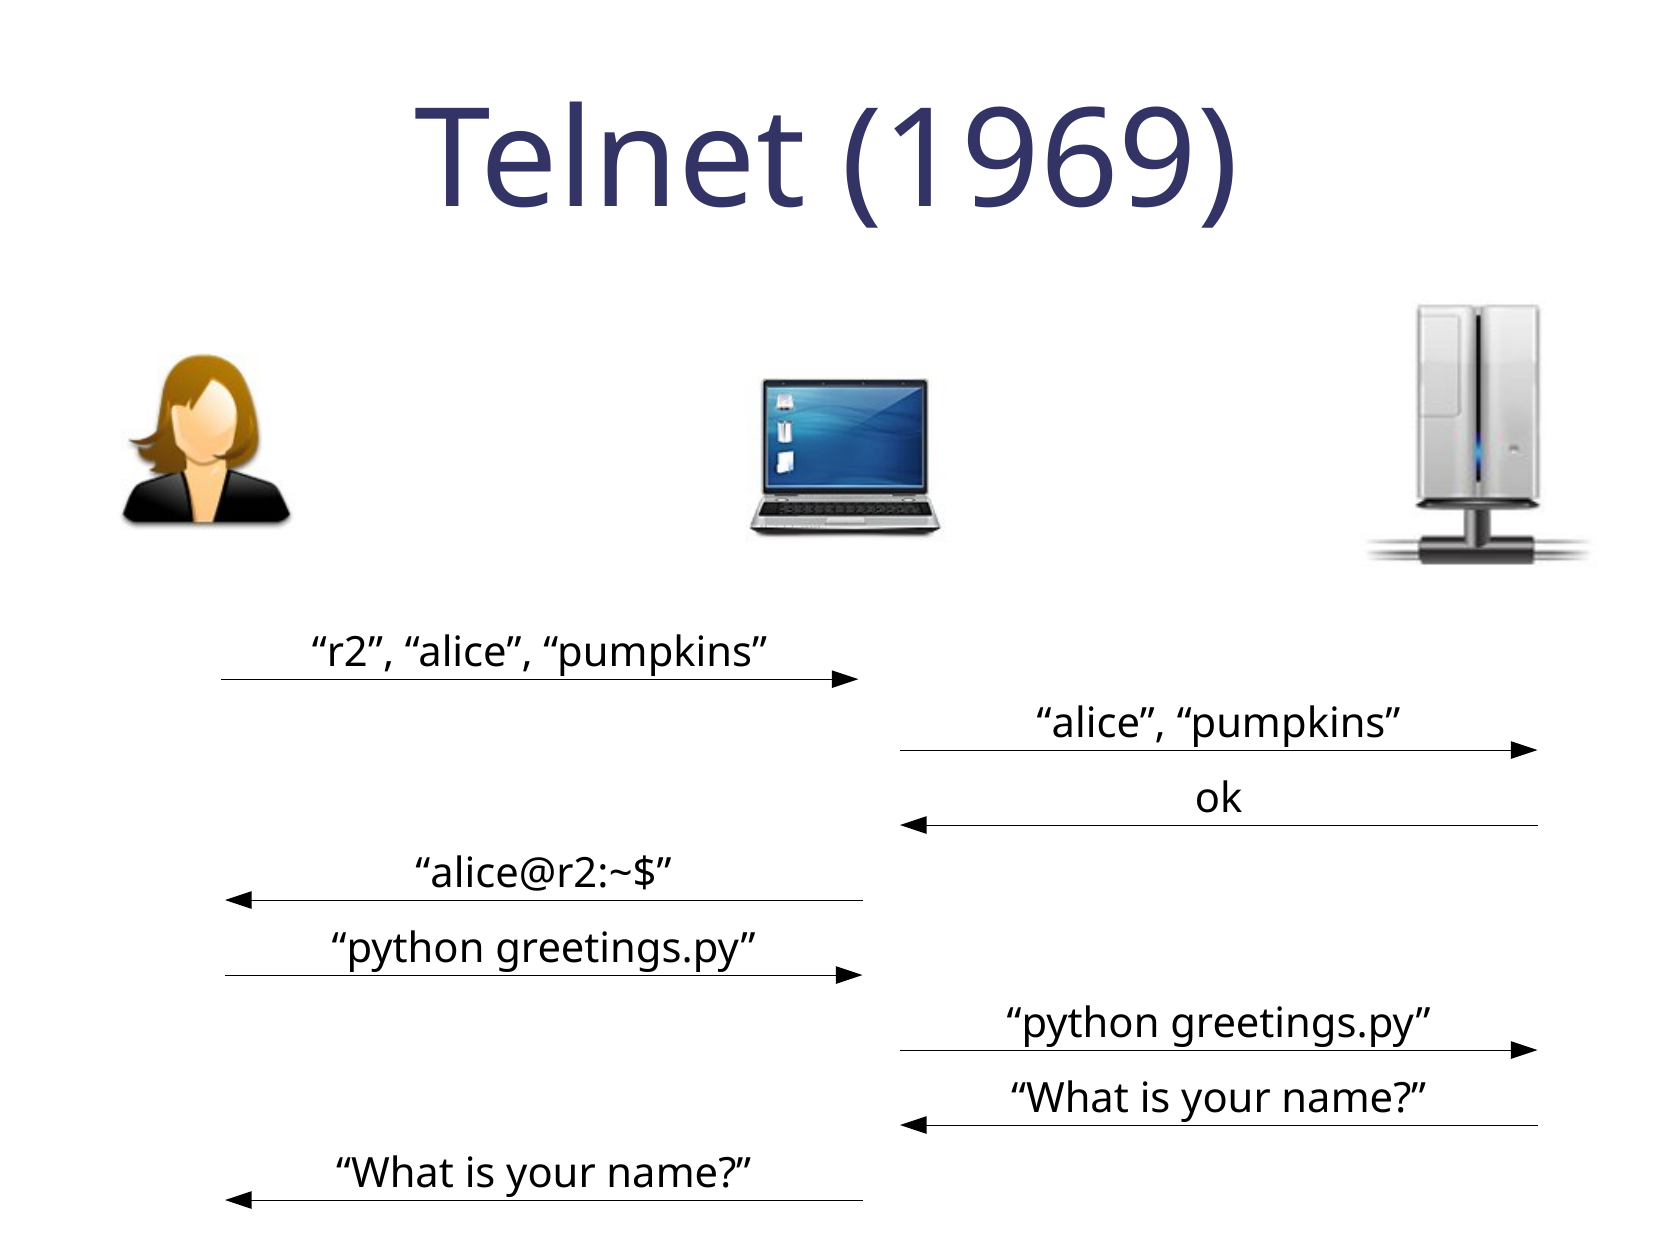

# Telnet (1969)
“r2”, “alice”, “pumpkins”
“alice”, “pumpkins”
ok
“alice@r2:~$”
“python greetings.py”
“python greetings.py”
“What is your name?”
“What is your name?”